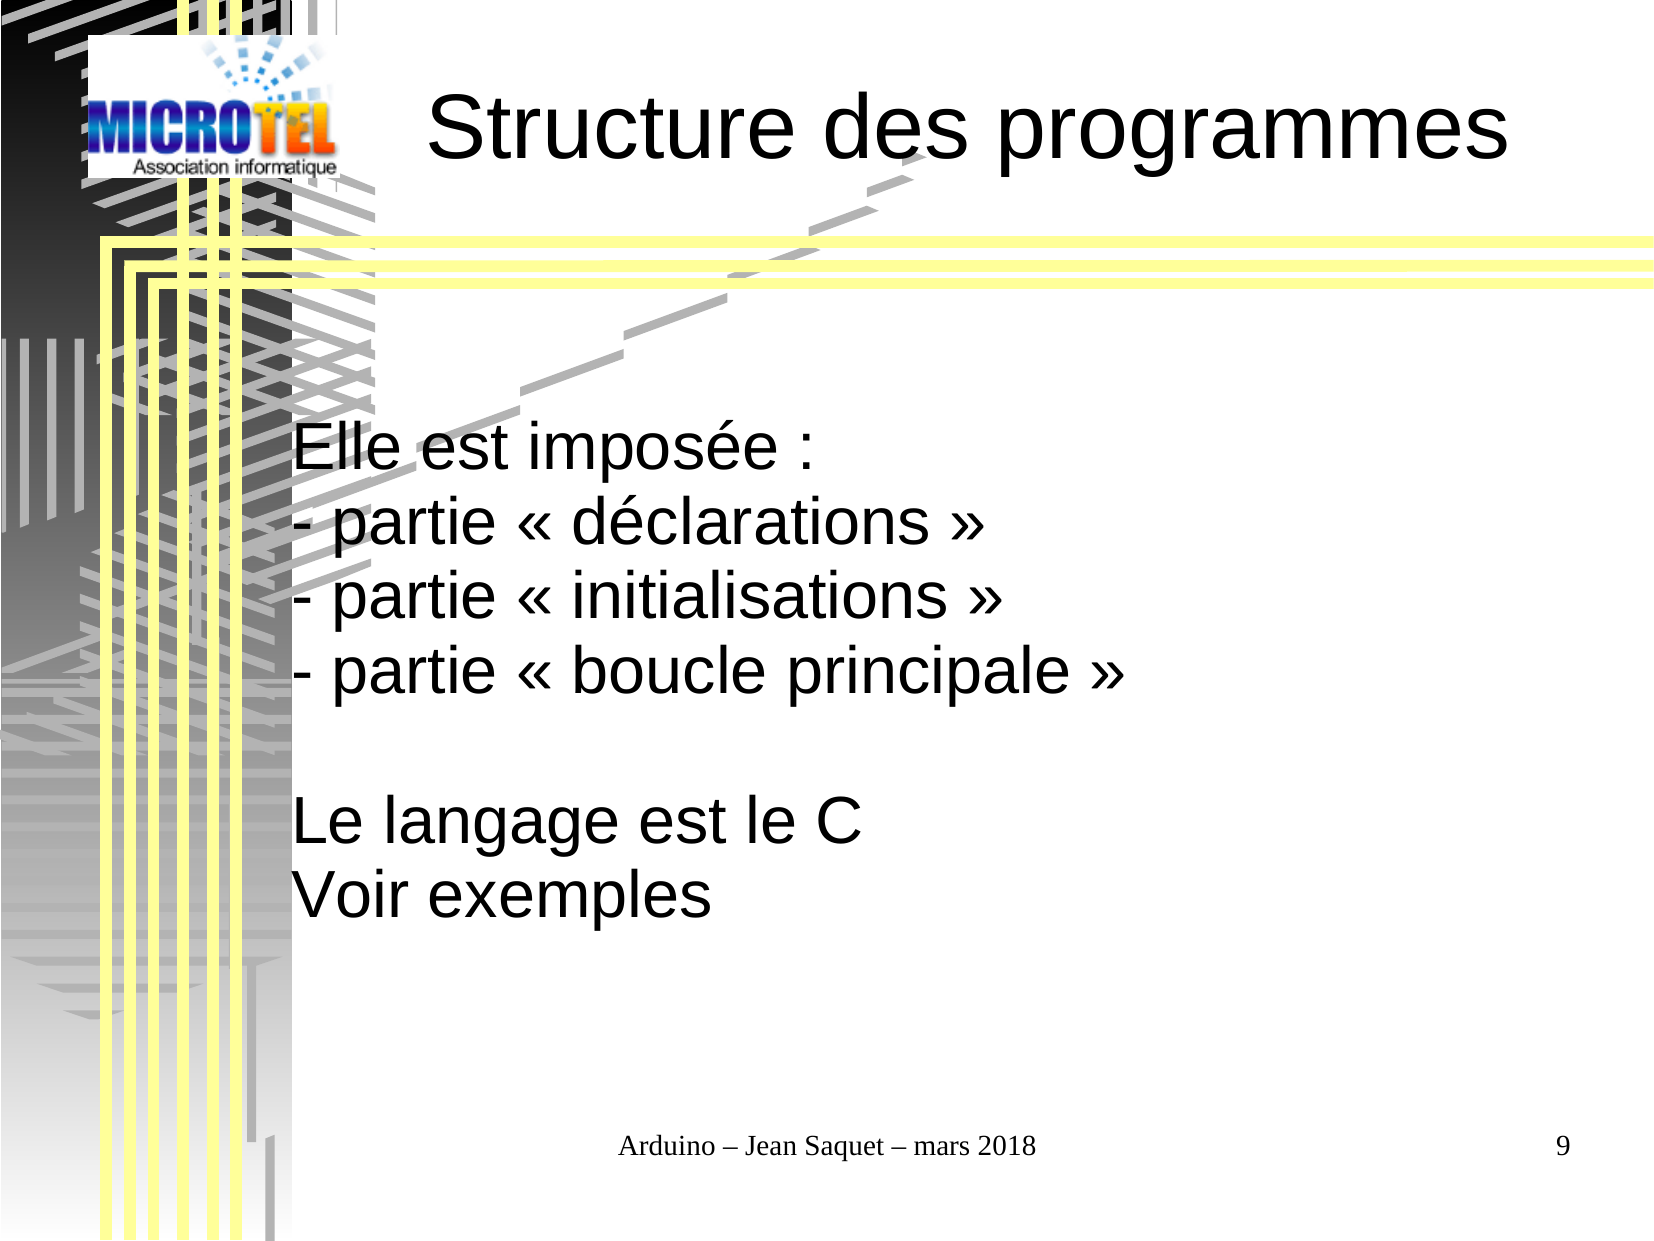

# Structure des programmes
Elle est imposée :
- partie « déclarations »
- partie « initialisations »
- partie « boucle principale »
Le langage est le C
Voir exemples
9